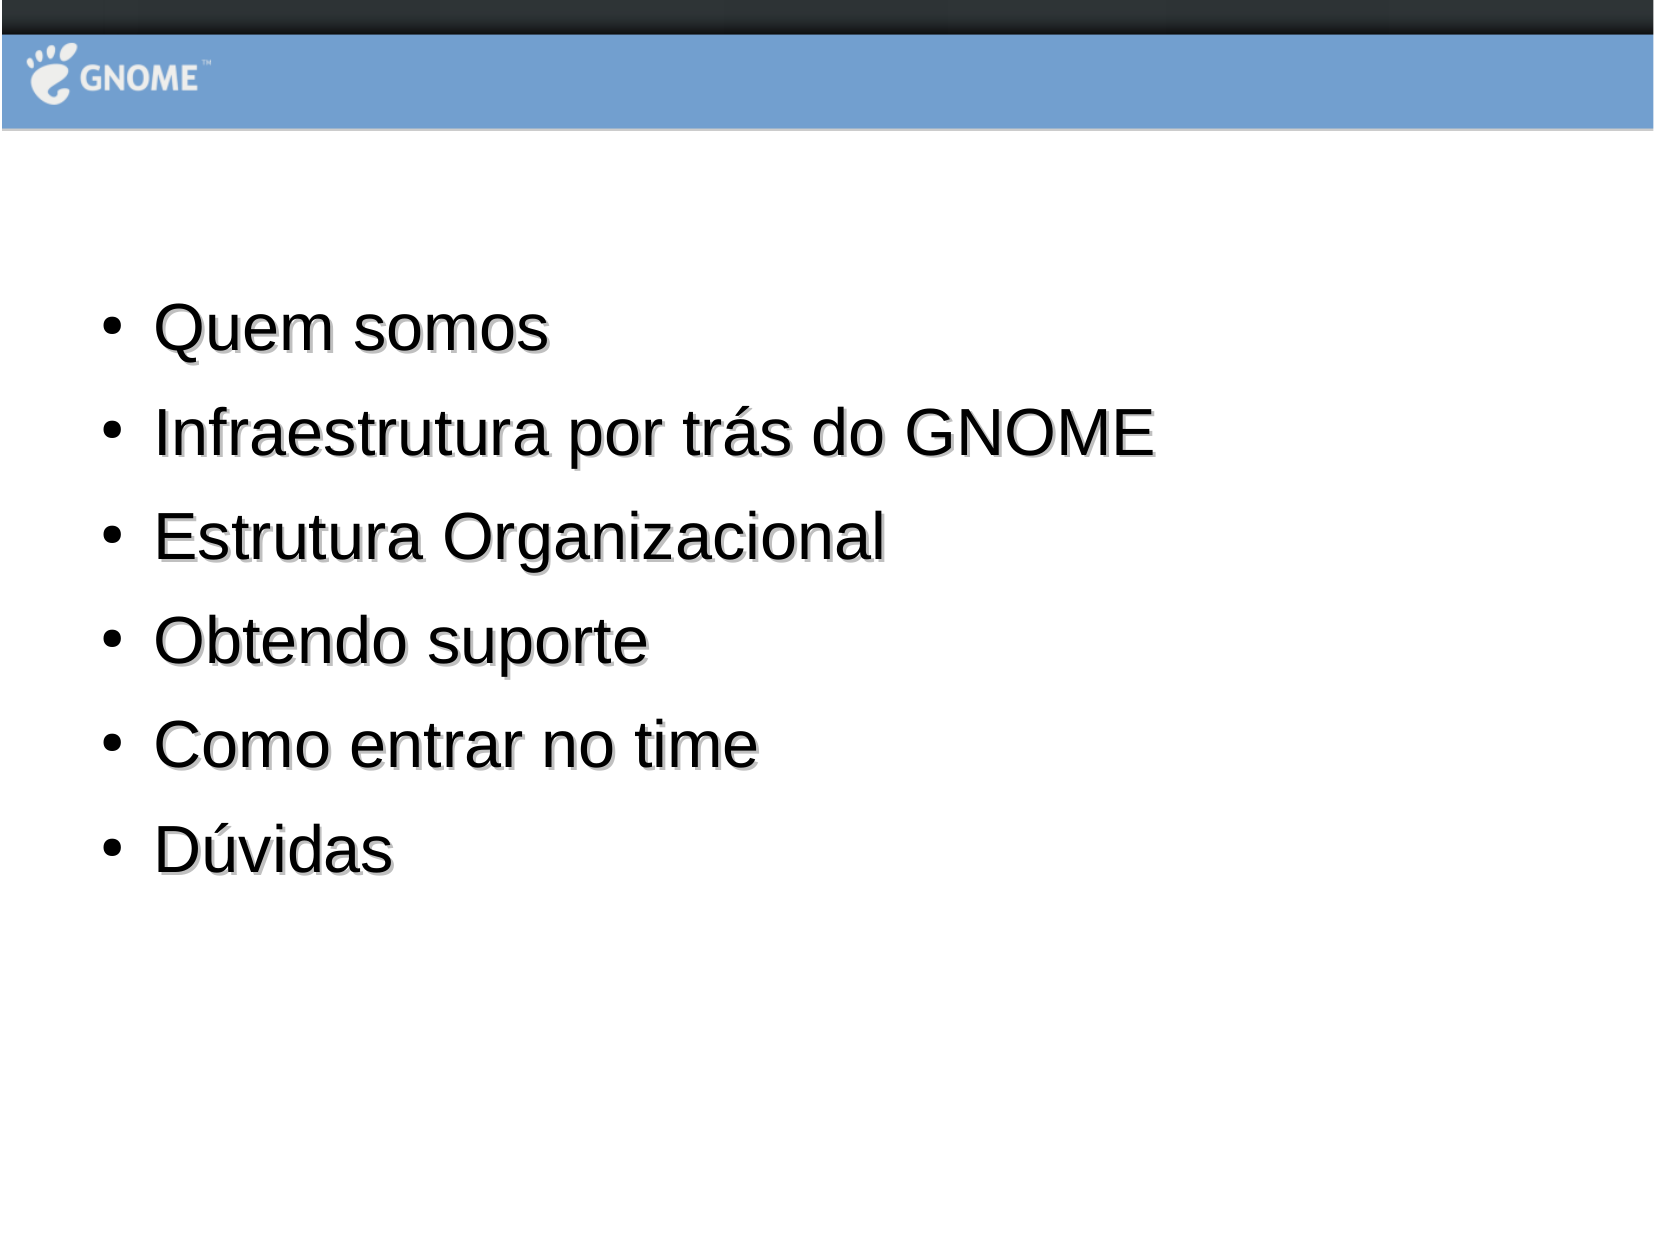

# Quem somos
Infraestrutura por trás do GNOME
Estrutura Organizacional
Obtendo suporte
Como entrar no time
Dúvidas